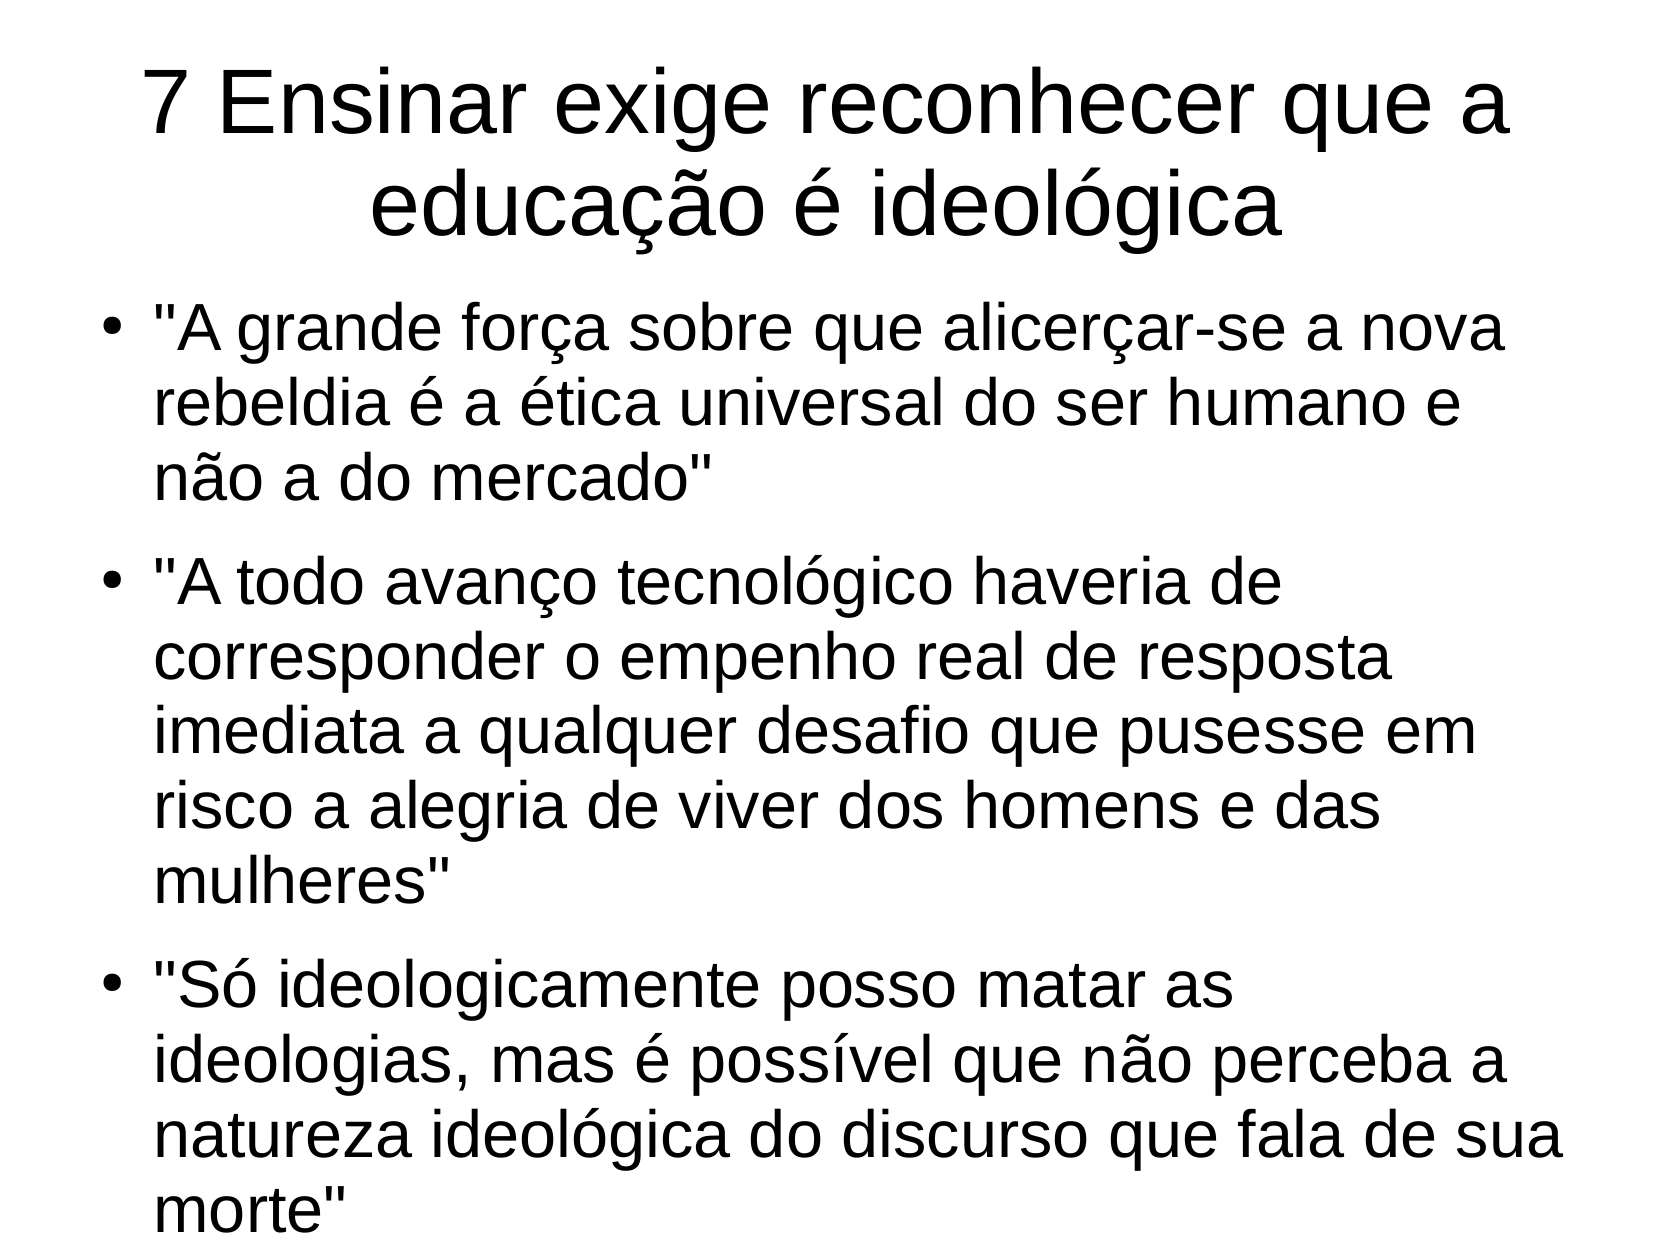

# 7 Ensinar exige reconhecer que a educação é ideológica
"A grande força sobre que alicerçar-se a nova rebeldia é a ética universal do ser humano e não a do mercado"
"A todo avanço tecnológico haveria de corresponder o empenho real de resposta imediata a qualquer desafio que pusesse em risco a alegria de viver dos homens e das mulheres"
"Só ideologicamente posso matar as ideologias, mas é possível que não perceba a natureza ideológica do discurso que fala de sua morte"